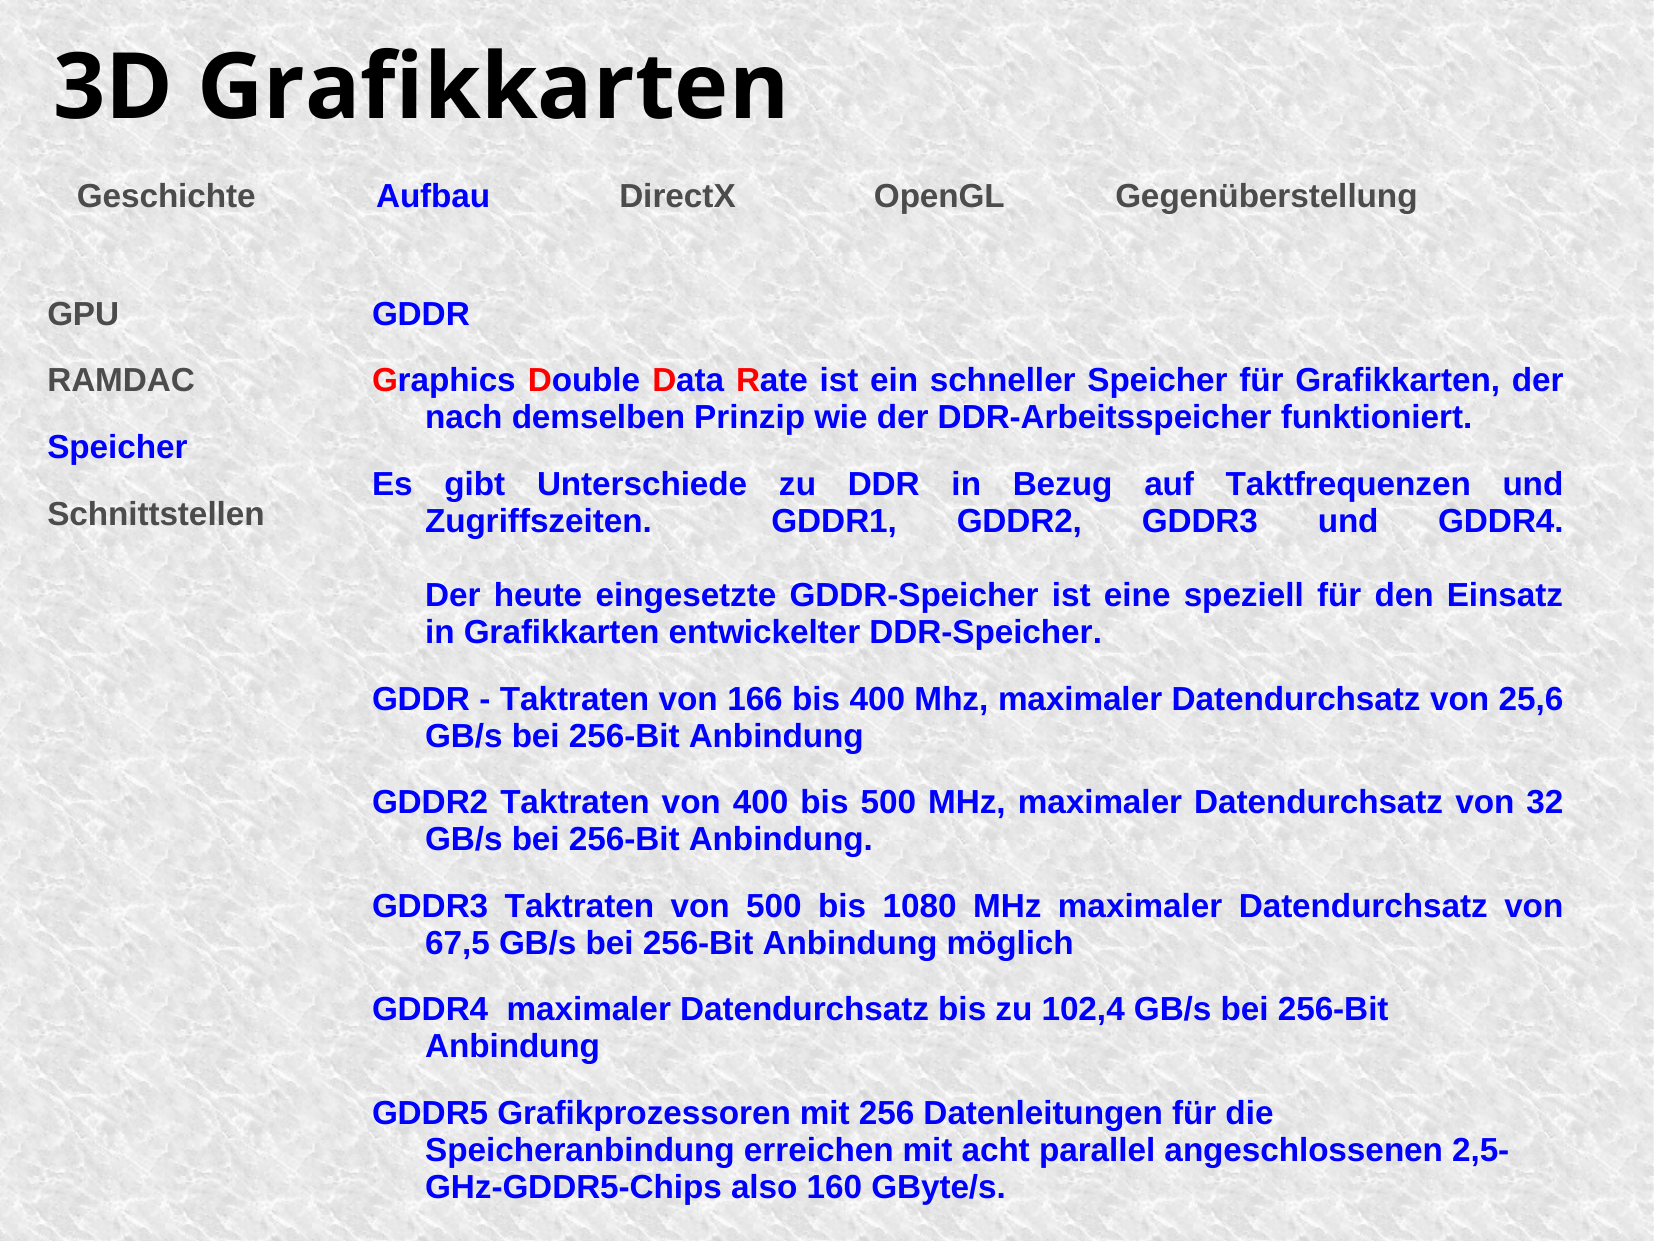

# 3D Grafikkarten
Geschichte Aufbau DirectX OpenGL Gegenüberstellung
GPU
RAMDAC
Speicher
Schnittstellen
GDDR
Graphics Double Data Rate ist ein schneller Speicher für Grafikkarten, der nach demselben Prinzip wie der DDR-Arbeitsspeicher funktioniert.
Es gibt Unterschiede zu DDR in Bezug auf Taktfrequenzen und Zugriffszeiten. GDDR1, GDDR2, GDDR3 und GDDR4.
Der heute eingesetzte GDDR-Speicher ist eine speziell für den Einsatz in Grafikkarten entwickelter DDR-Speicher.
GDDR - Taktraten von 166 bis 400 Mhz, maximaler Datendurchsatz von 25,6 GB/s bei 256-Bit Anbindung
GDDR2 Taktraten von 400 bis 500 MHz, maximaler Datendurchsatz von 32 GB/s bei 256-Bit Anbindung.
GDDR3 Taktraten von 500 bis 1080 MHz maximaler Datendurchsatz von 67,5 GB/s bei 256-Bit Anbindung möglich
GDDR4 maximaler Datendurchsatz bis zu 102,4 GB/s bei 256-Bit Anbindung
GDDR5 Grafikprozessoren mit 256 Datenleitungen für die Speicheranbindung erreichen mit acht parallel angeschlossenen 2,5-GHz-GDDR5-Chips also 160 GByte/s.